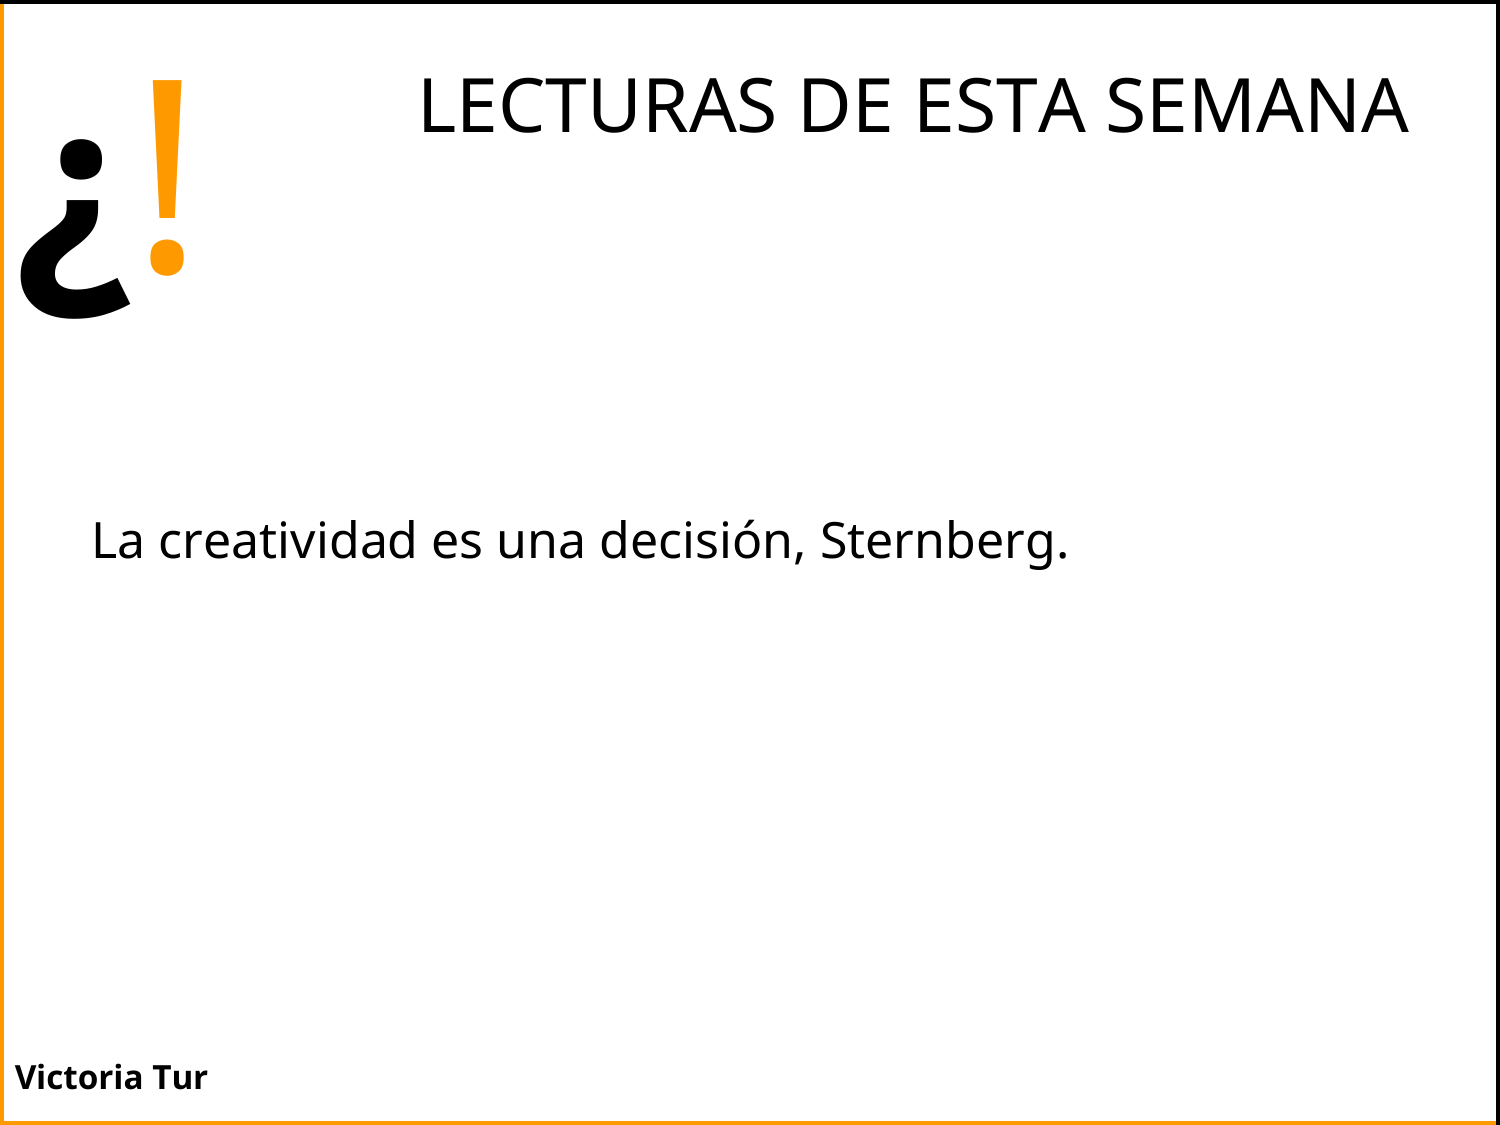

# LECTURAS DE ESTA SEMANA
La creatividad es una decisión, Sternberg.